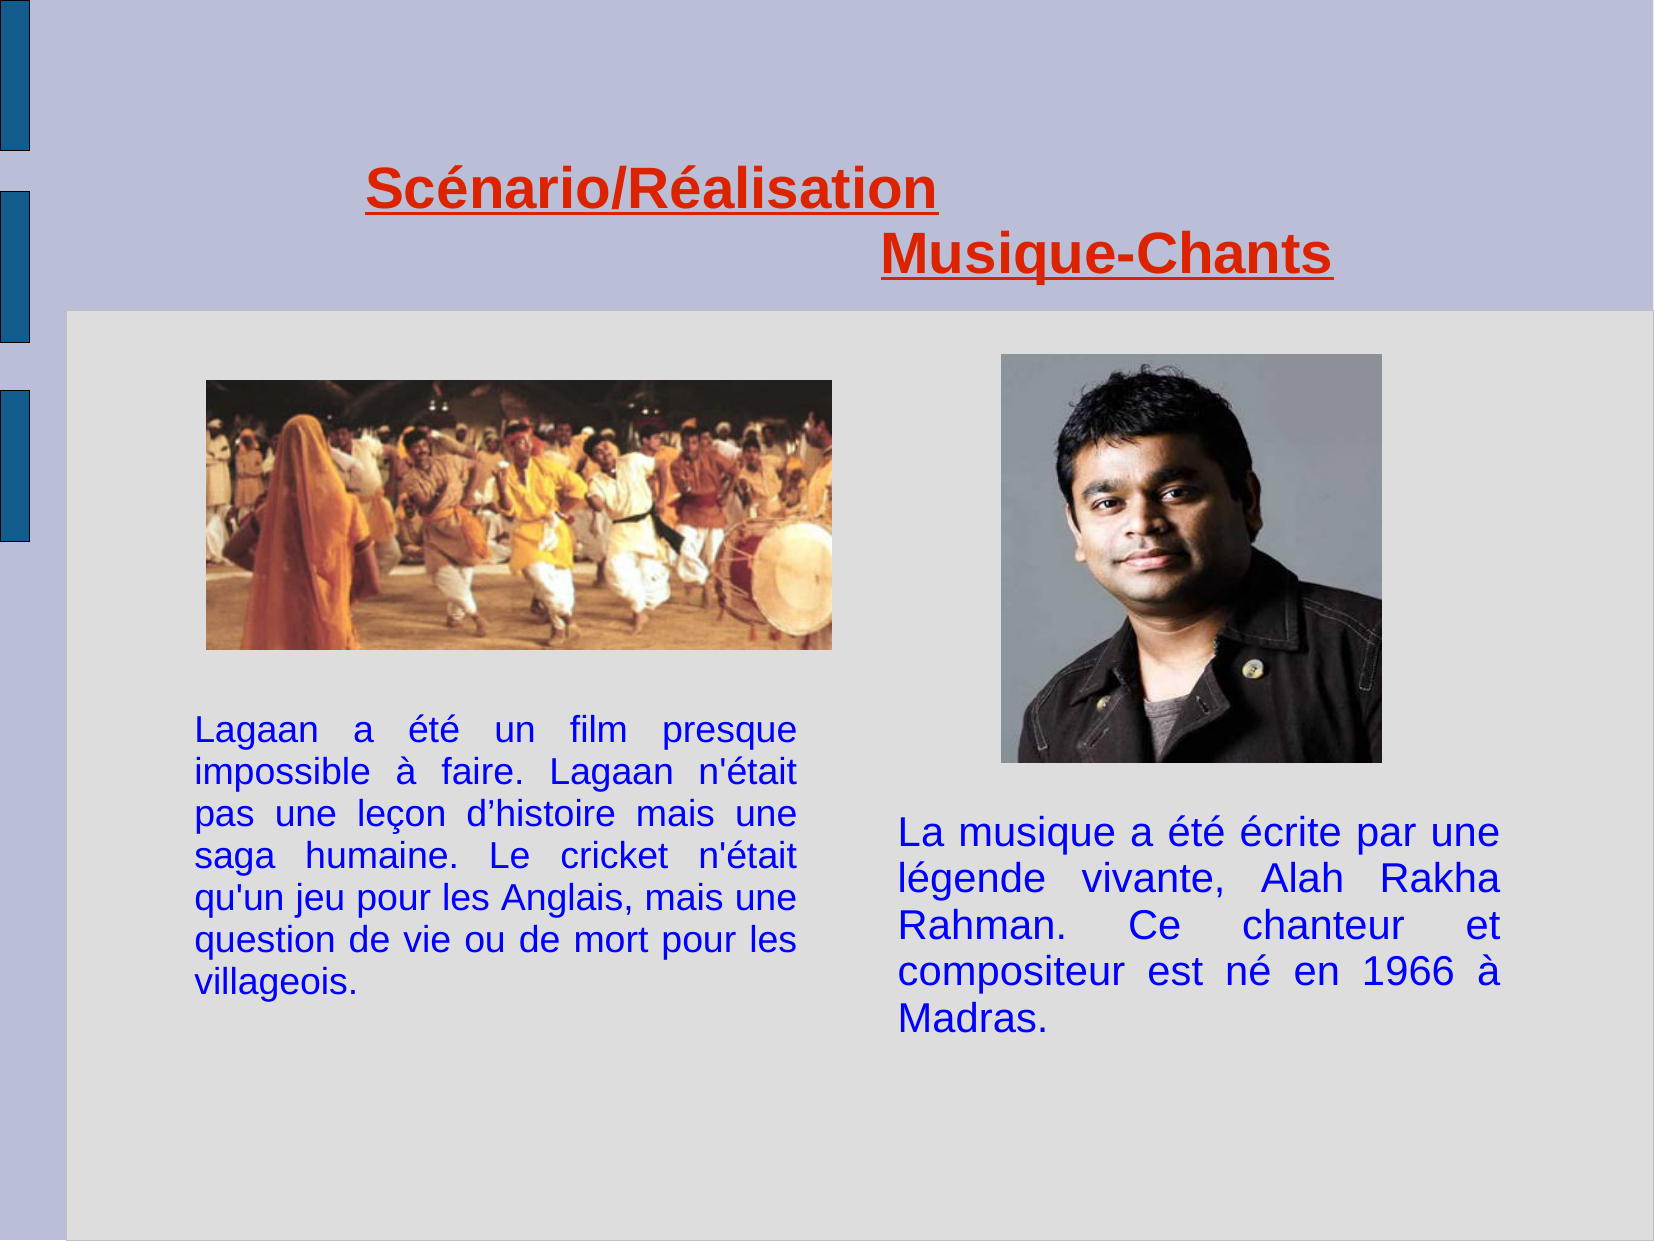

# Scénario/Réalisation Musique-Chants
Lagaan a été un film presque impossible à faire. Lagaan n'était pas une leçon d’histoire mais une saga humaine. Le cricket n'était qu'un jeu pour les Anglais, mais une question de vie ou de mort pour les villageois.
La musique a été écrite par une légende vivante, Alah Rakha Rahman. Ce chanteur et compositeur est né en 1966 à Madras.